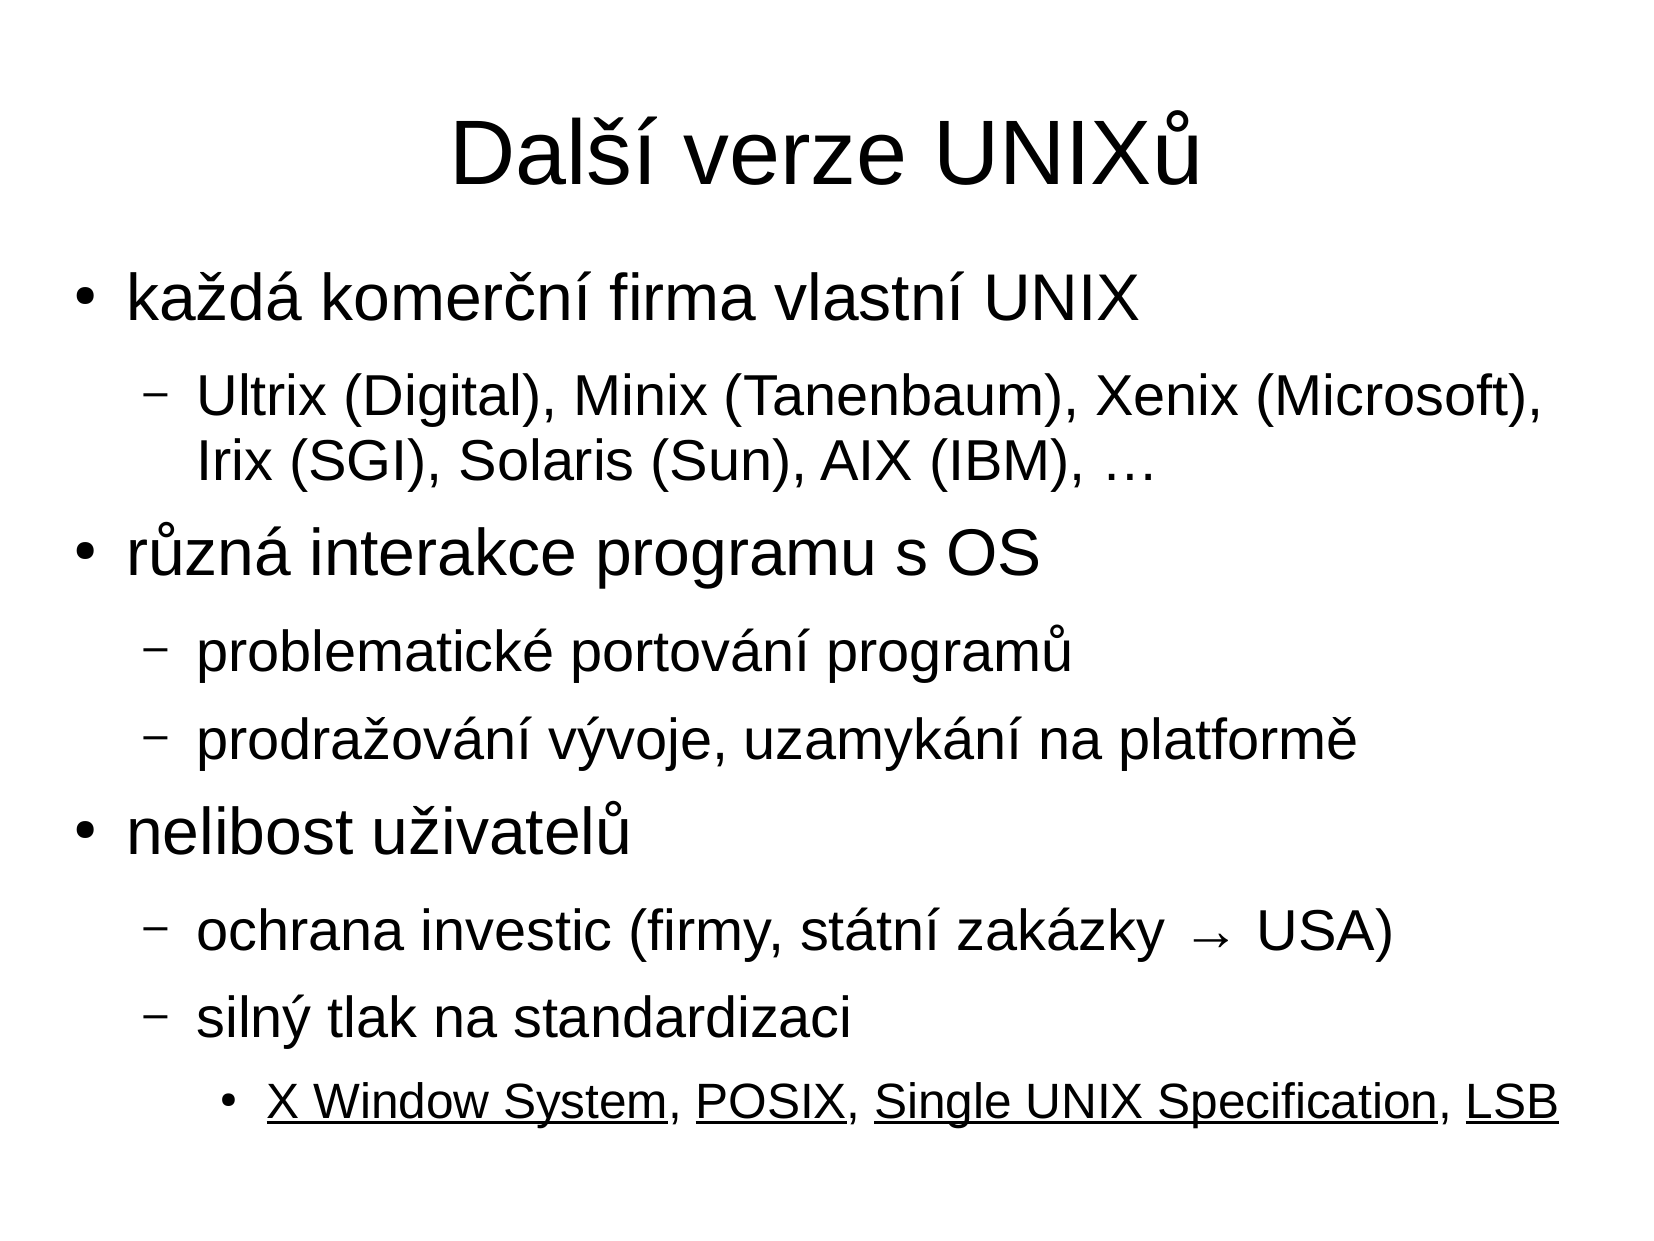

# Další verze UNIXů
každá komerční firma vlastní UNIX
Ultrix (Digital), Minix (Tanenbaum), Xenix (Microsoft), Irix (SGI), Solaris (Sun), AIX (IBM), …
různá interakce programu s OS
problematické portování programů
prodražování vývoje, uzamykání na platformě
nelibost uživatelů
ochrana investic (firmy, státní zakázky → USA)
silný tlak na standardizaci
X Window System, POSIX, Single UNIX Specification, LSB